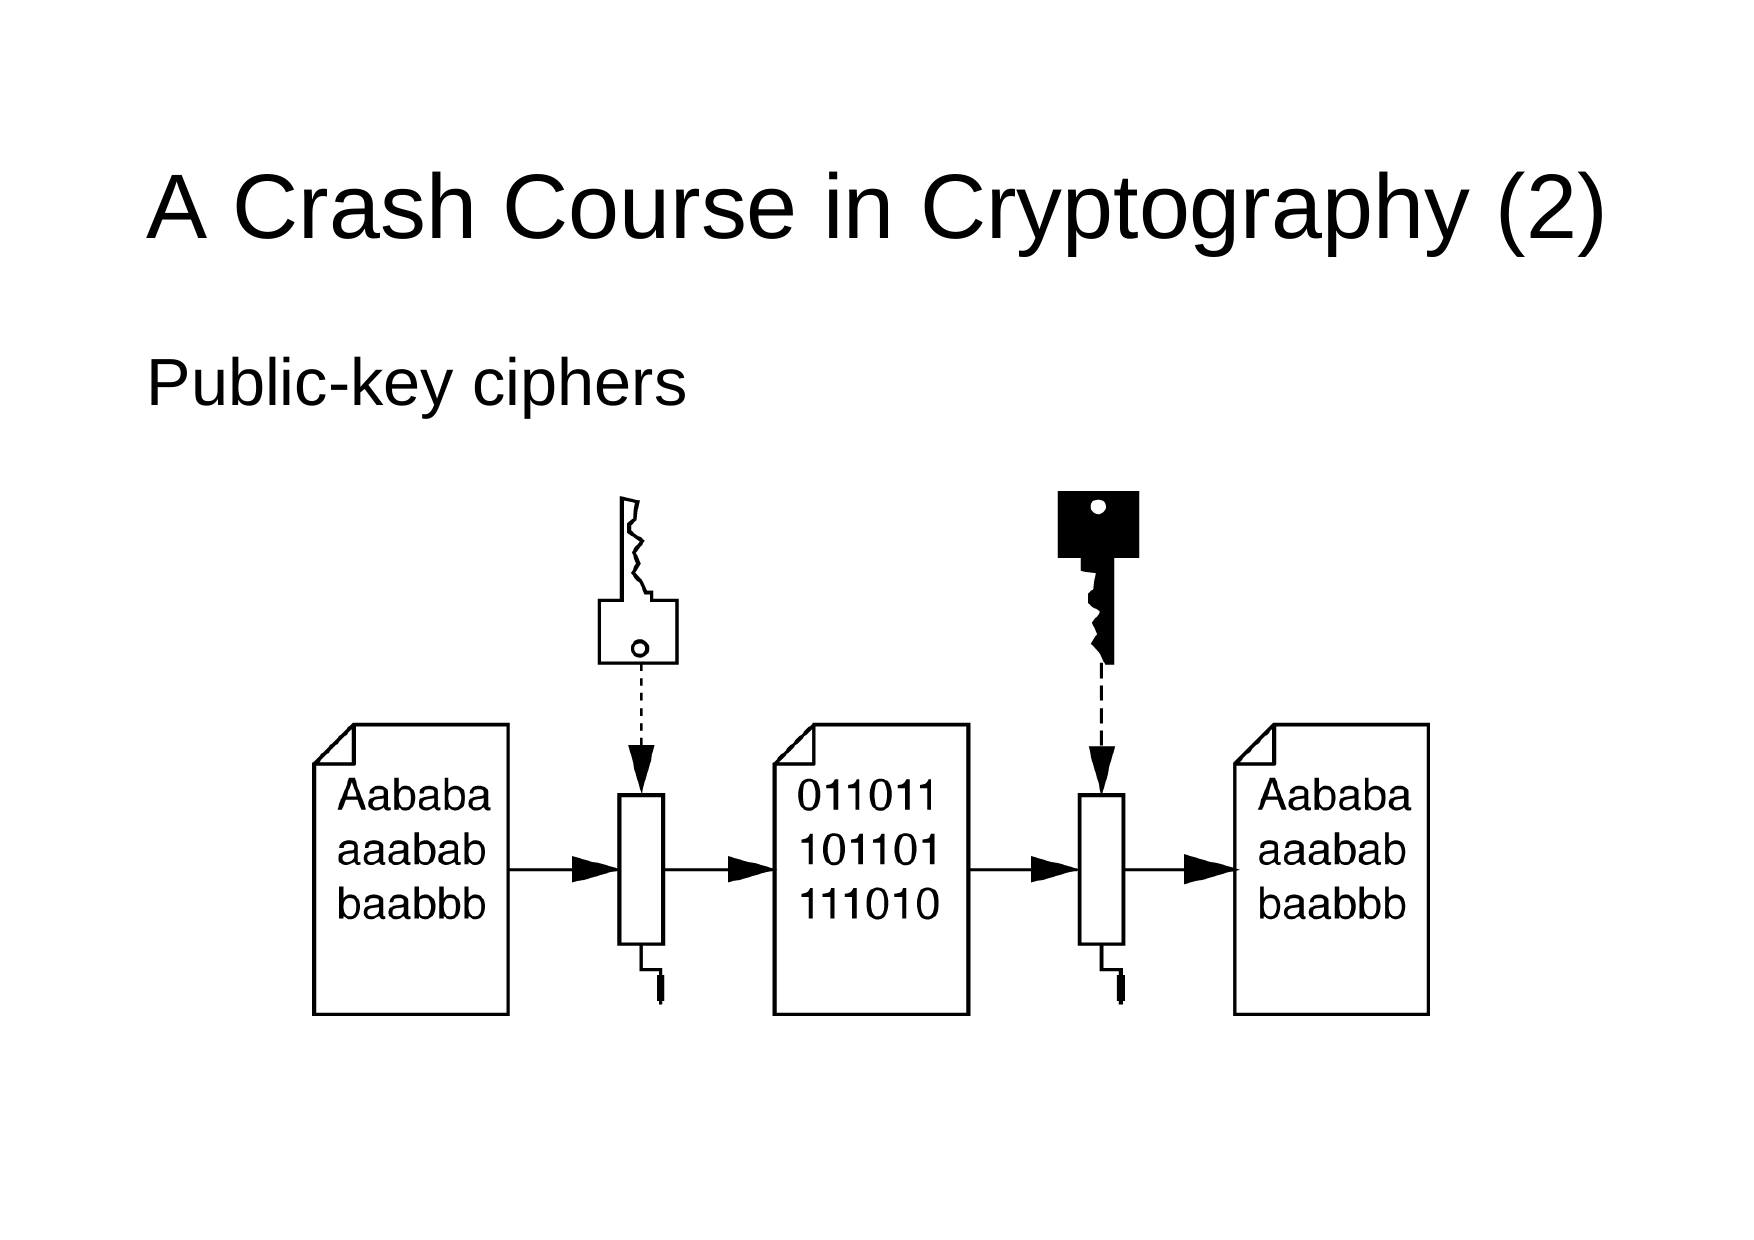

# A Crash Course in Cryptography (2)
Public-key ciphers